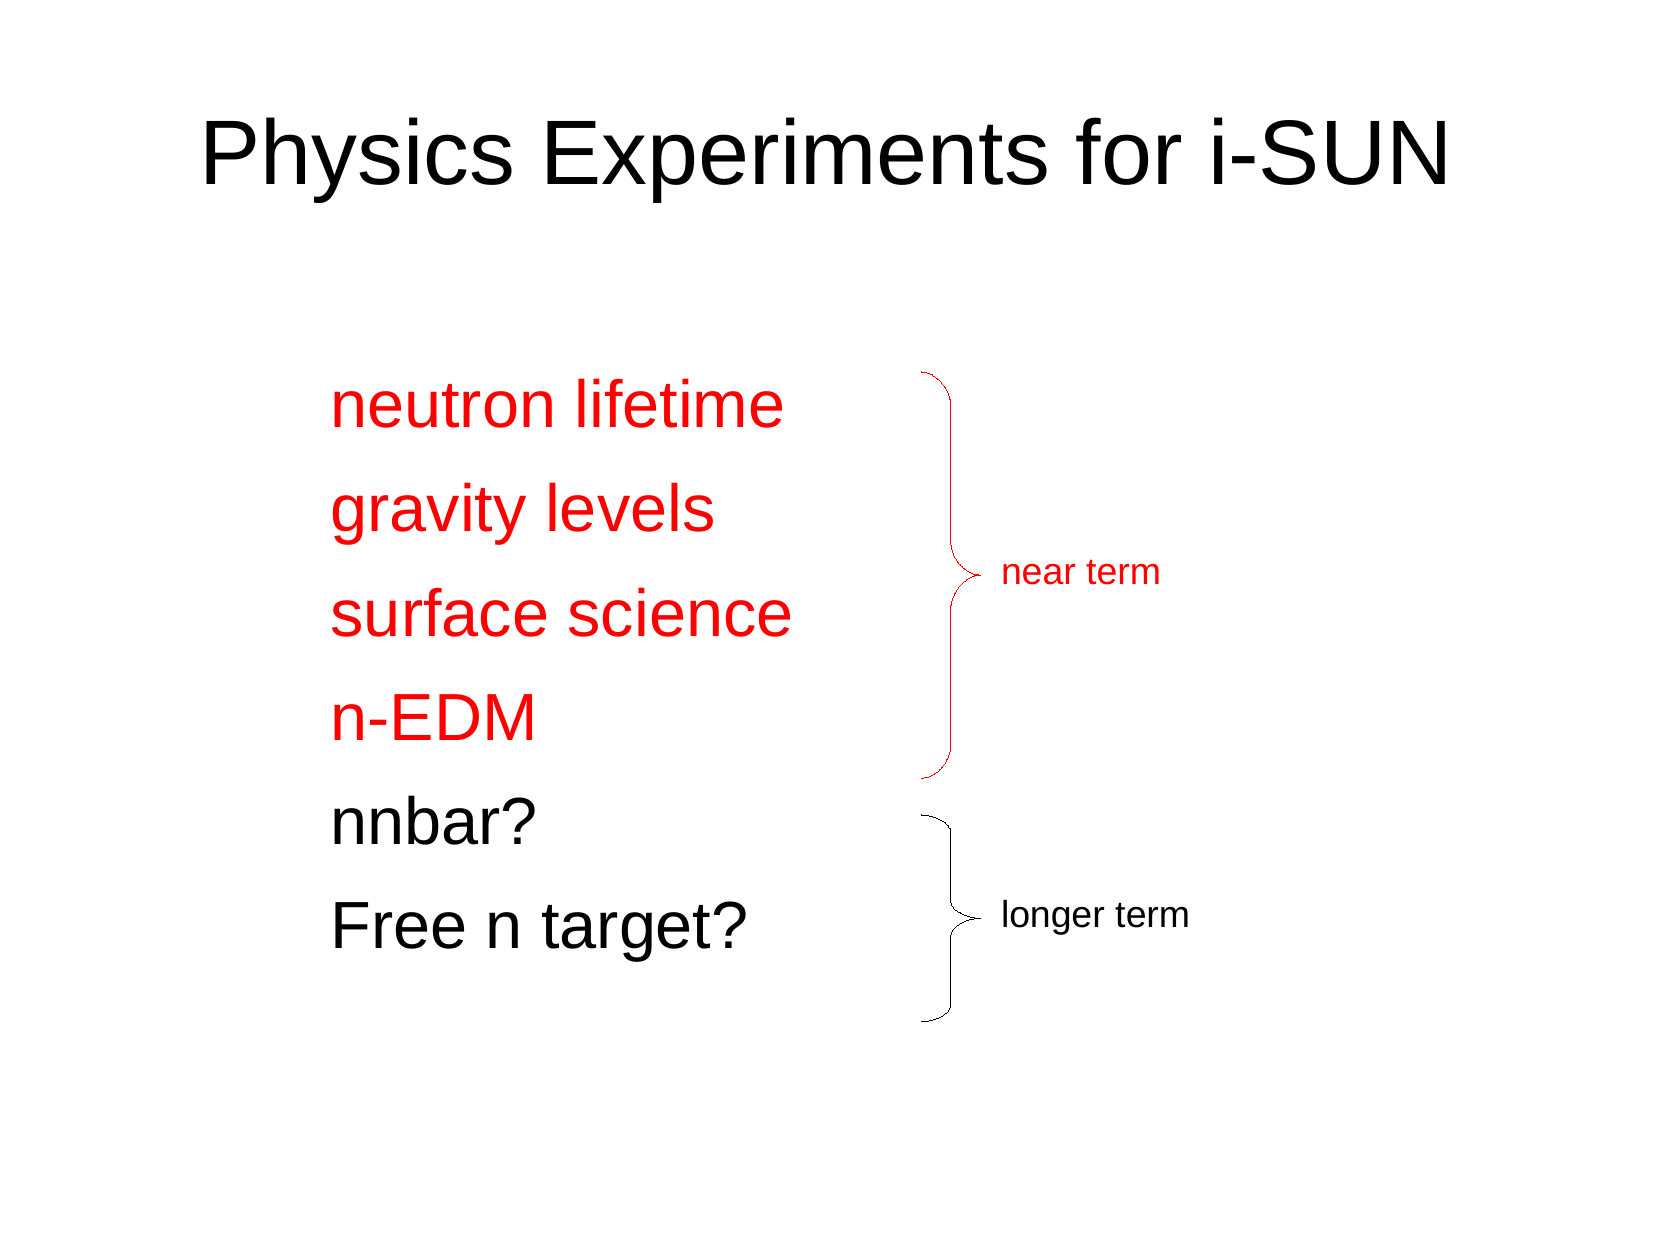

# Physics Experiments for i-SUN
neutron lifetime
gravity levels
surface science
n-EDM
nnbar?
Free n target?
near term
longer term